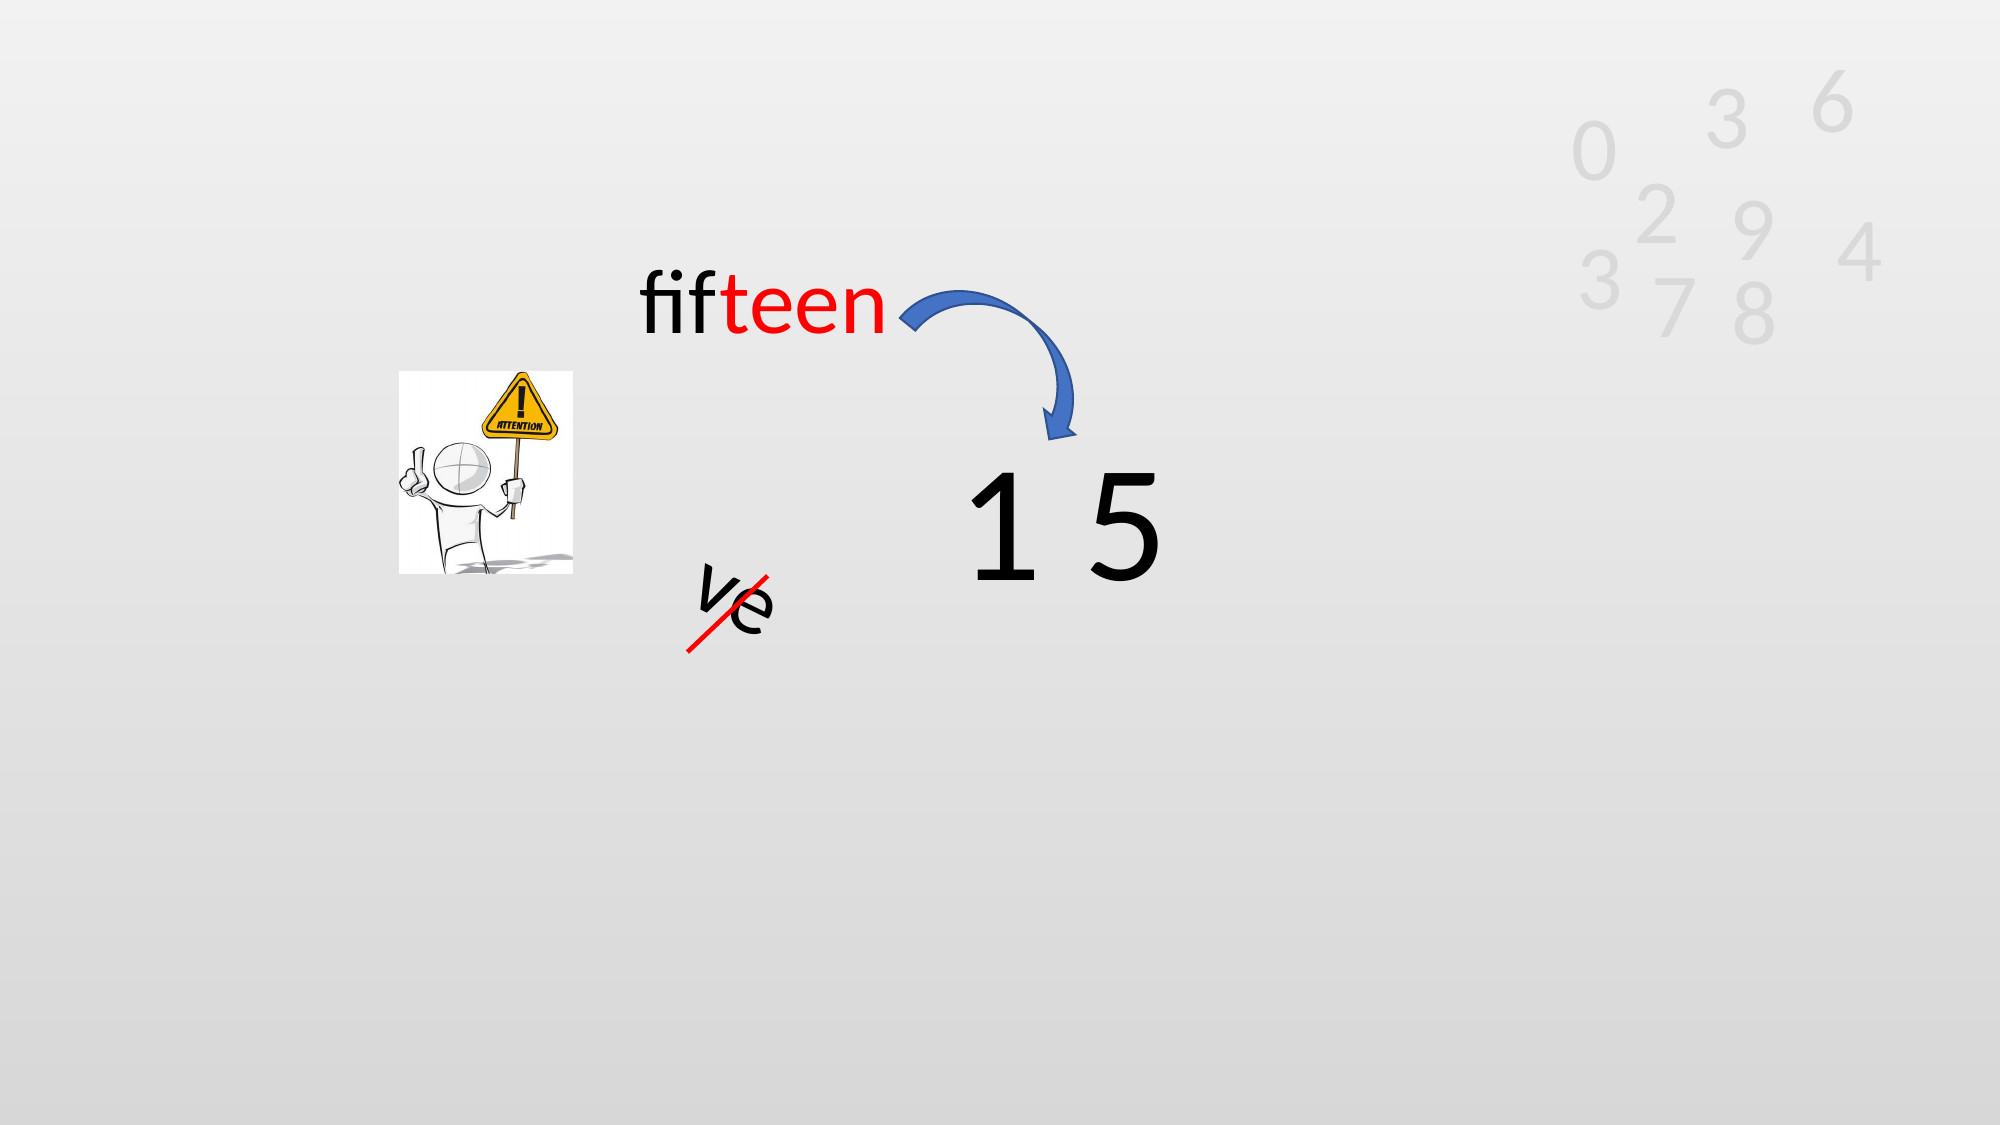

6
3
0
2
9
4
3
fif
teen
7
8
1
5
ve